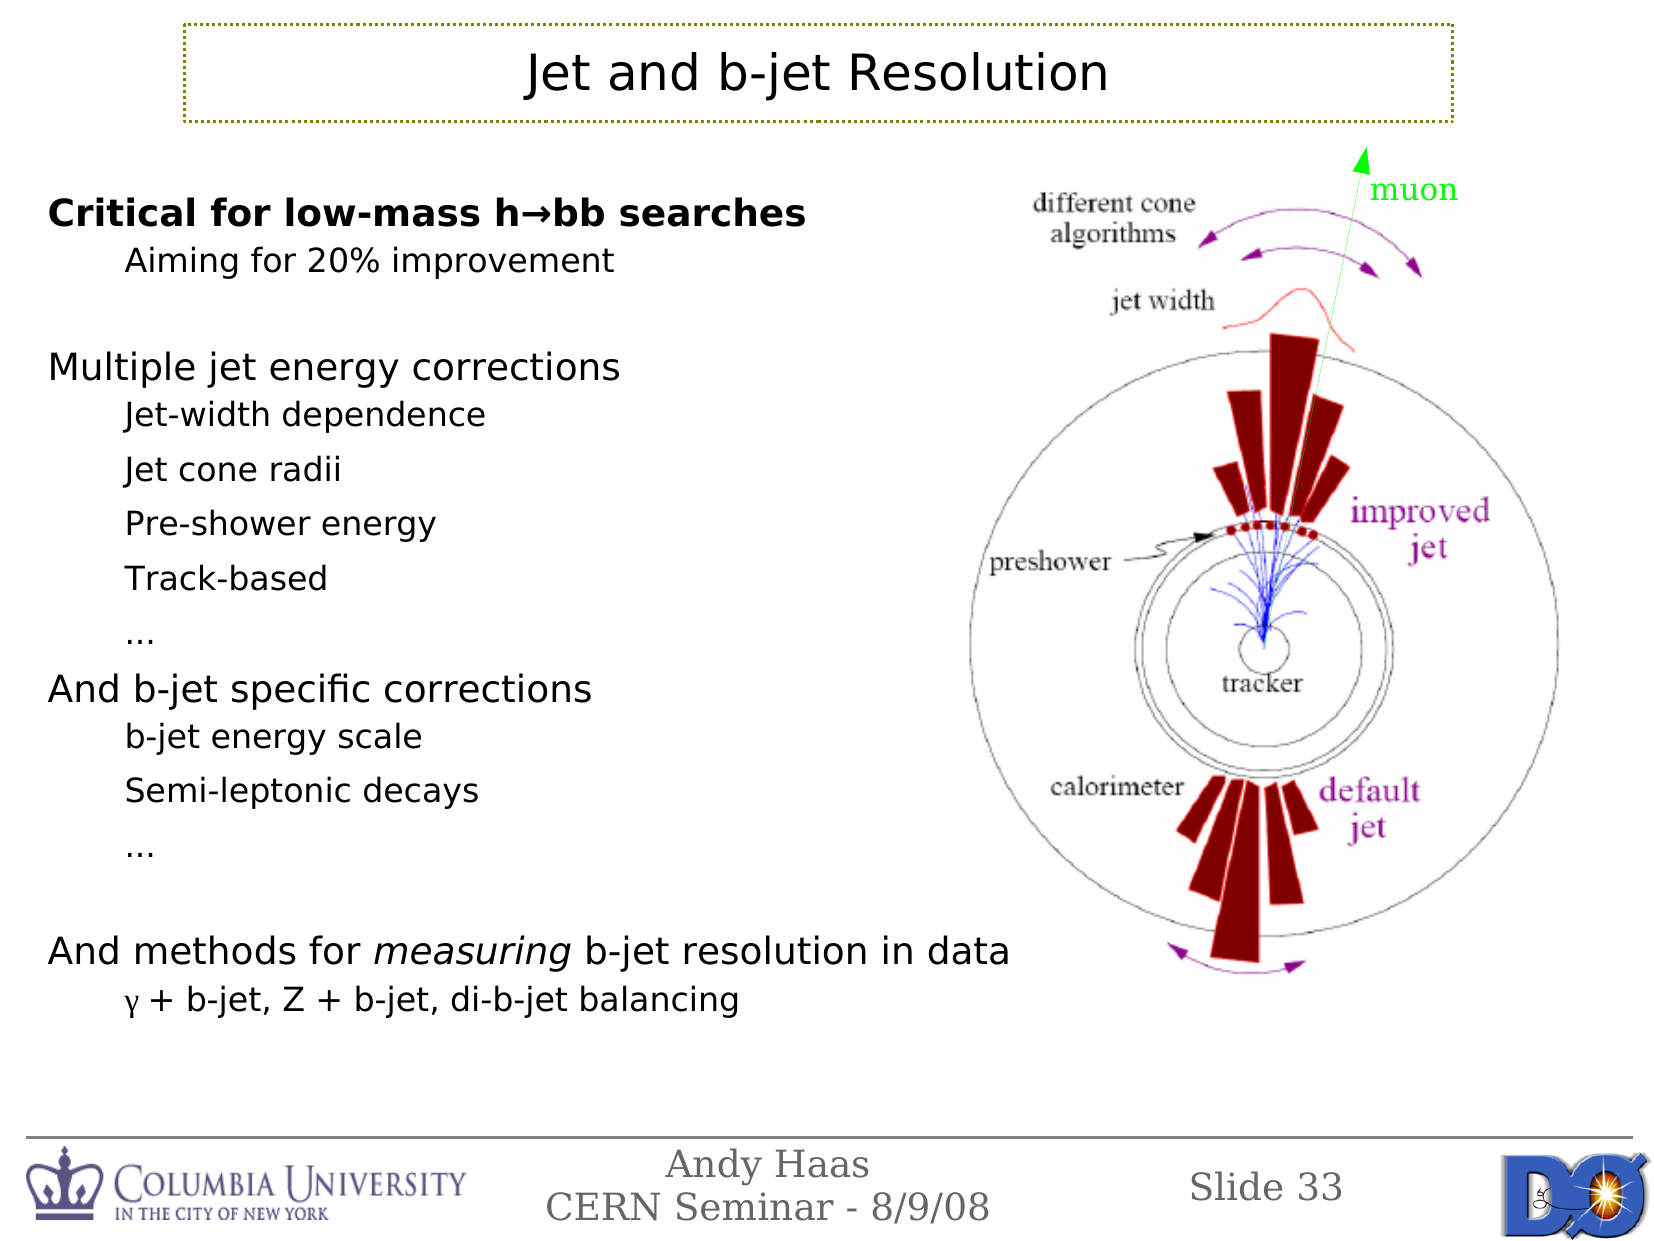

# Jet and b-jet Resolution
Critical for low-mass h→bb searches
Aiming for 20% improvement
Multiple jet energy corrections
Jet-width dependence
Jet cone radii
Pre-shower energy
Track-based
...
And b-jet specific corrections
b-jet energy scale
Semi-leptonic decays
...
And methods for measuring b-jet resolution in data
γ + b-jet, Z + b-jet, di-b-jet balancing
muon